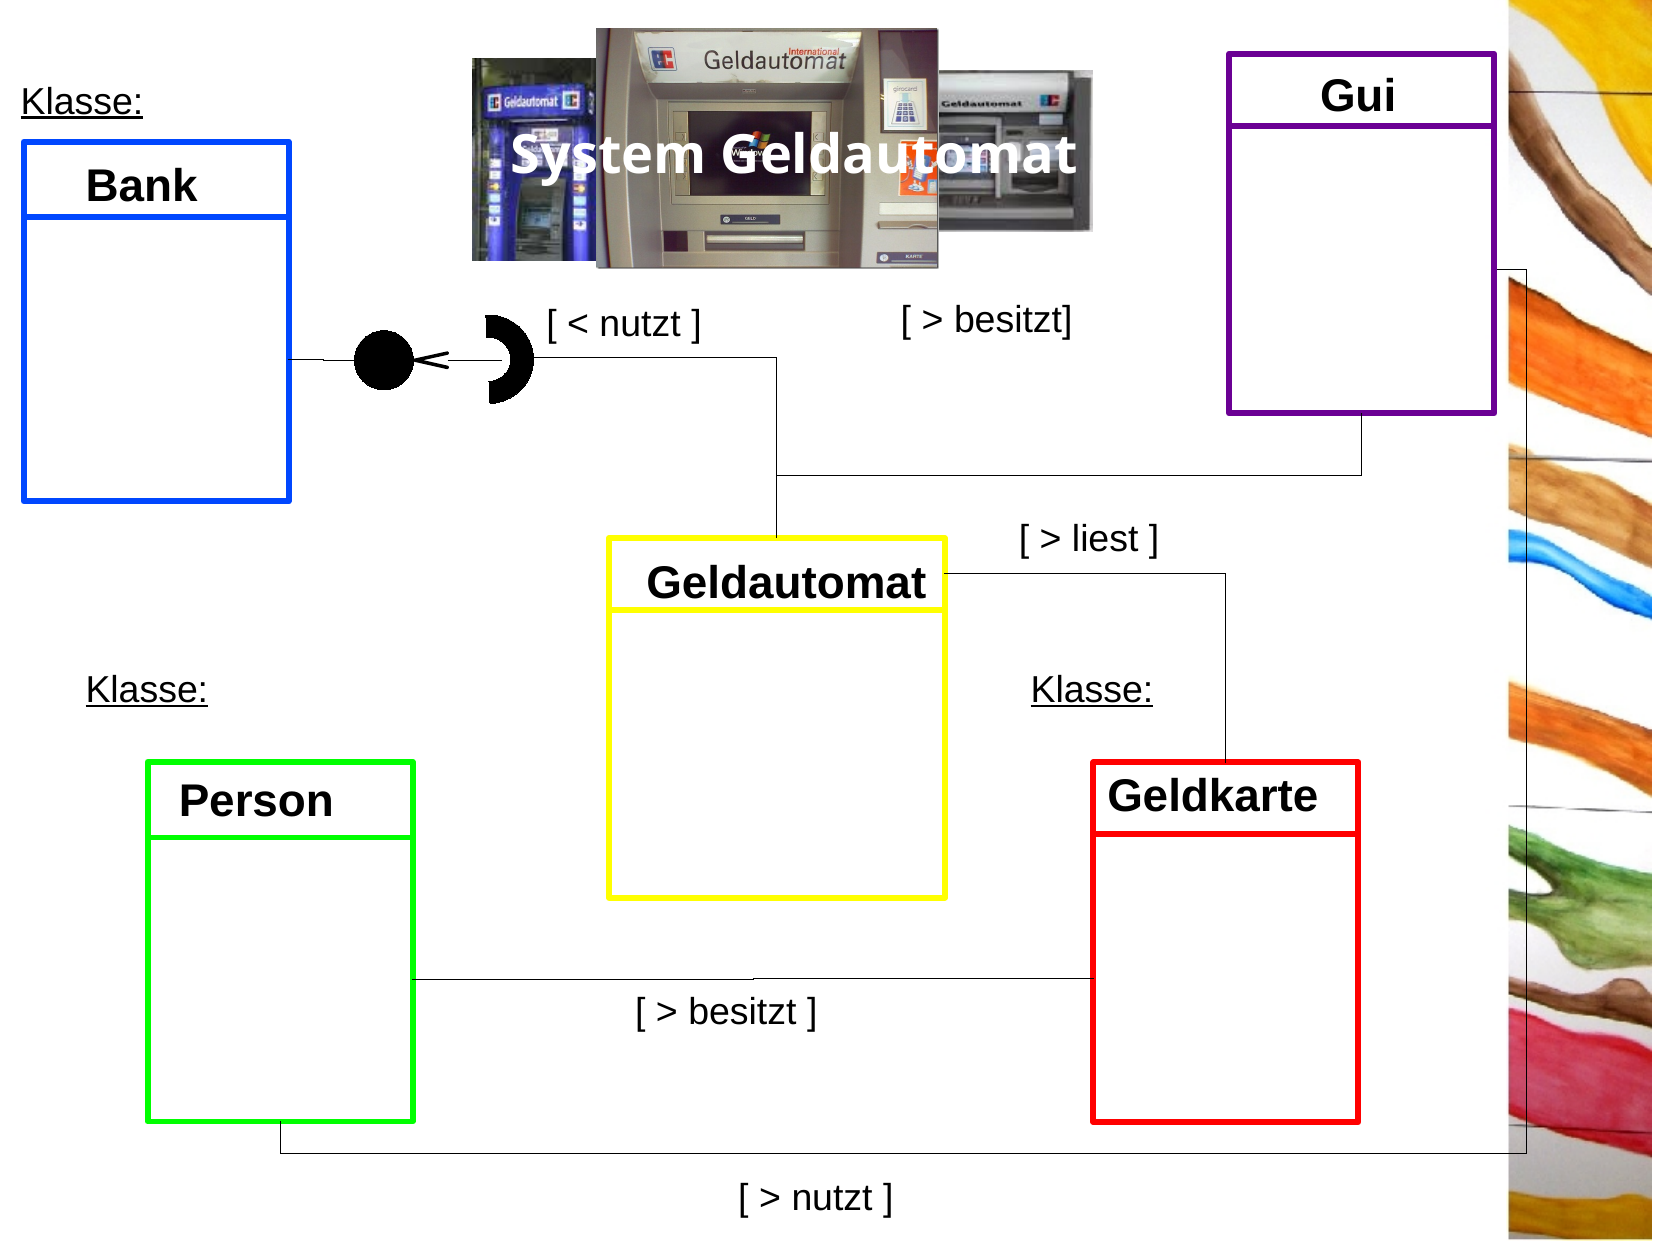

# System Geldautomat
Gui
Klasse:
Bank
[ > besitzt]
[ < nutzt ]
[ > liest ]
Geldautomat
Klasse:
Klasse:
Geldkarte
Person
[ > besitzt ]
[ > nutzt ]